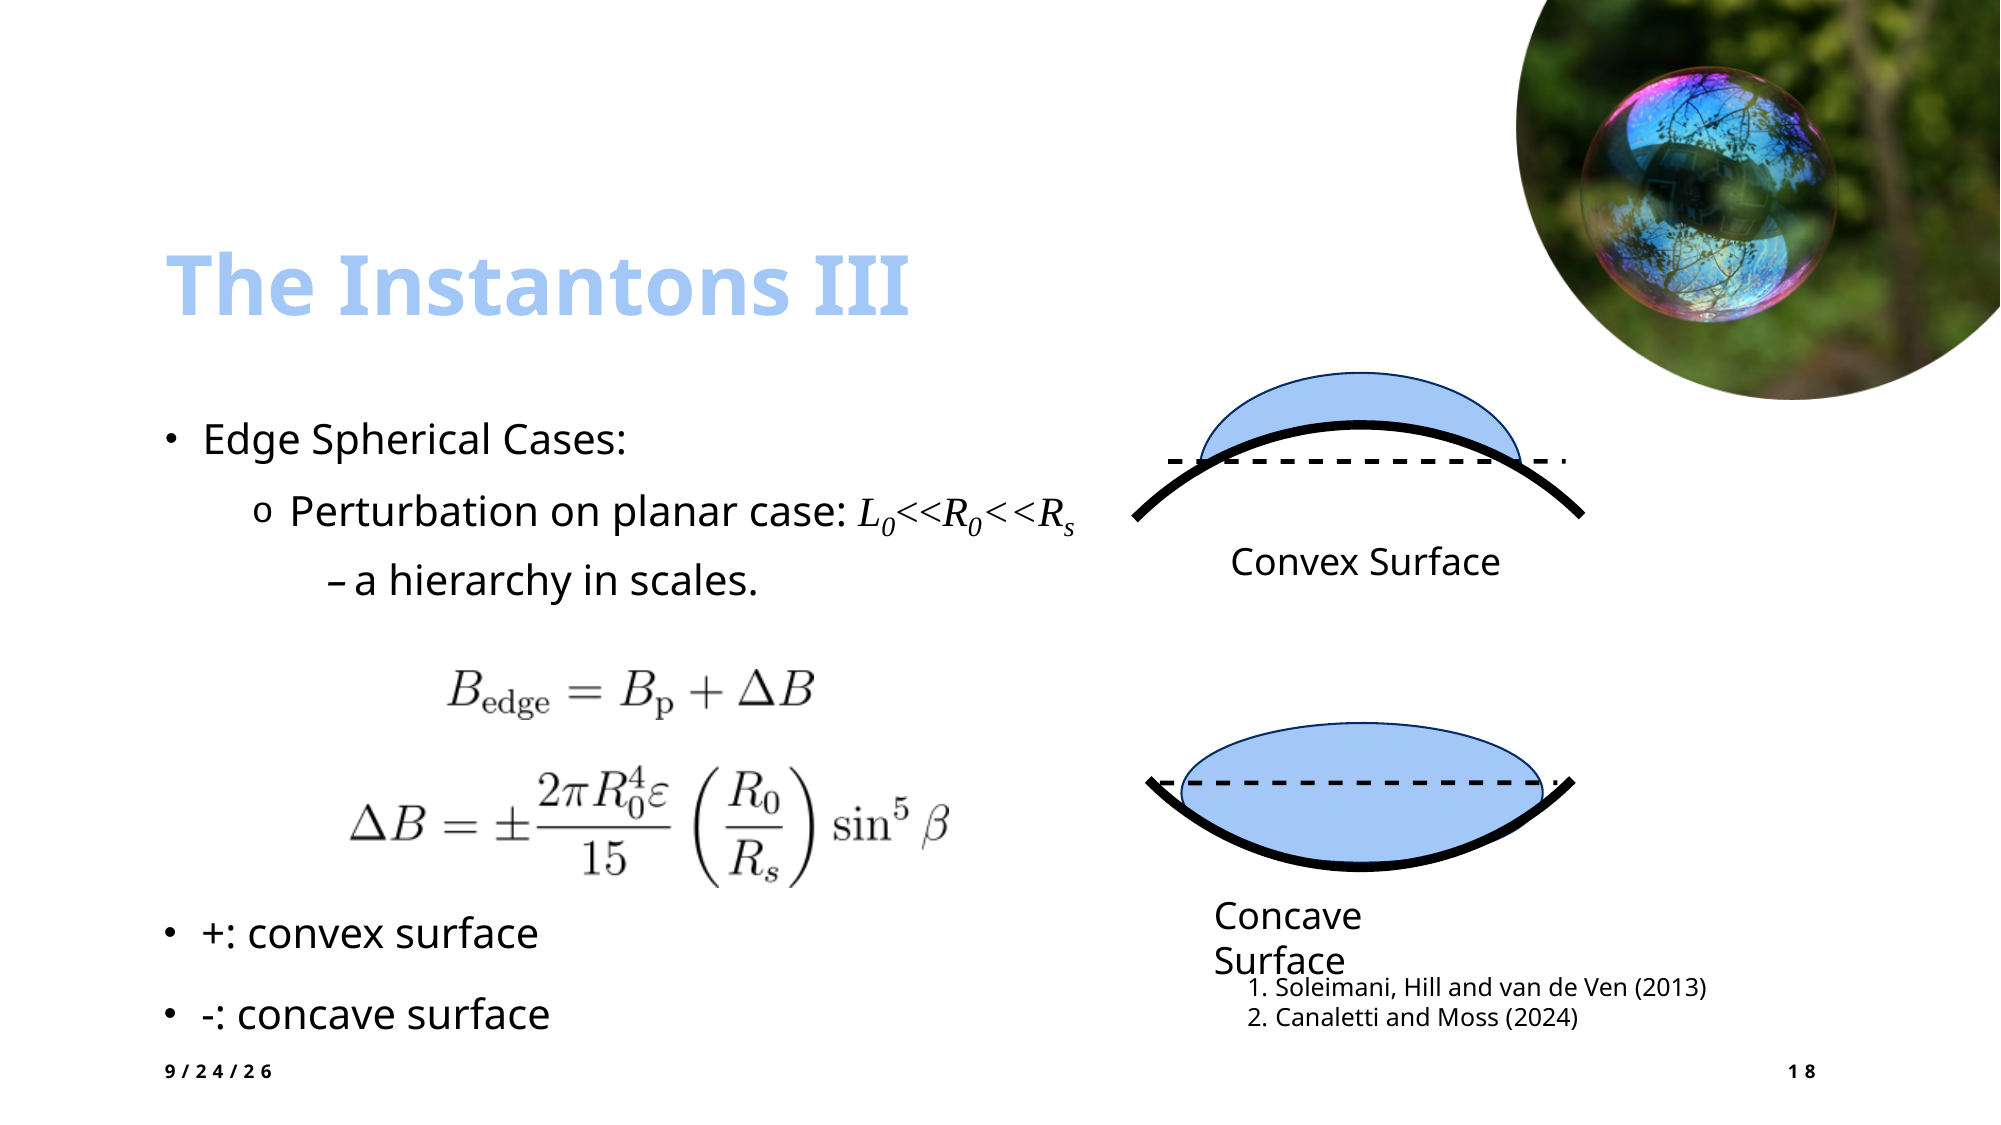

Convex Surface
Concave Surface
# The Instantons III
Edge Spherical Cases:
Perturbation on planar case: L0<<R0<<Rs – a hierarchy in scales.
+: convex surface
-: concave surface
Soleimani, Hill and van de Ven (2013)
Canaletti and Moss (2024)